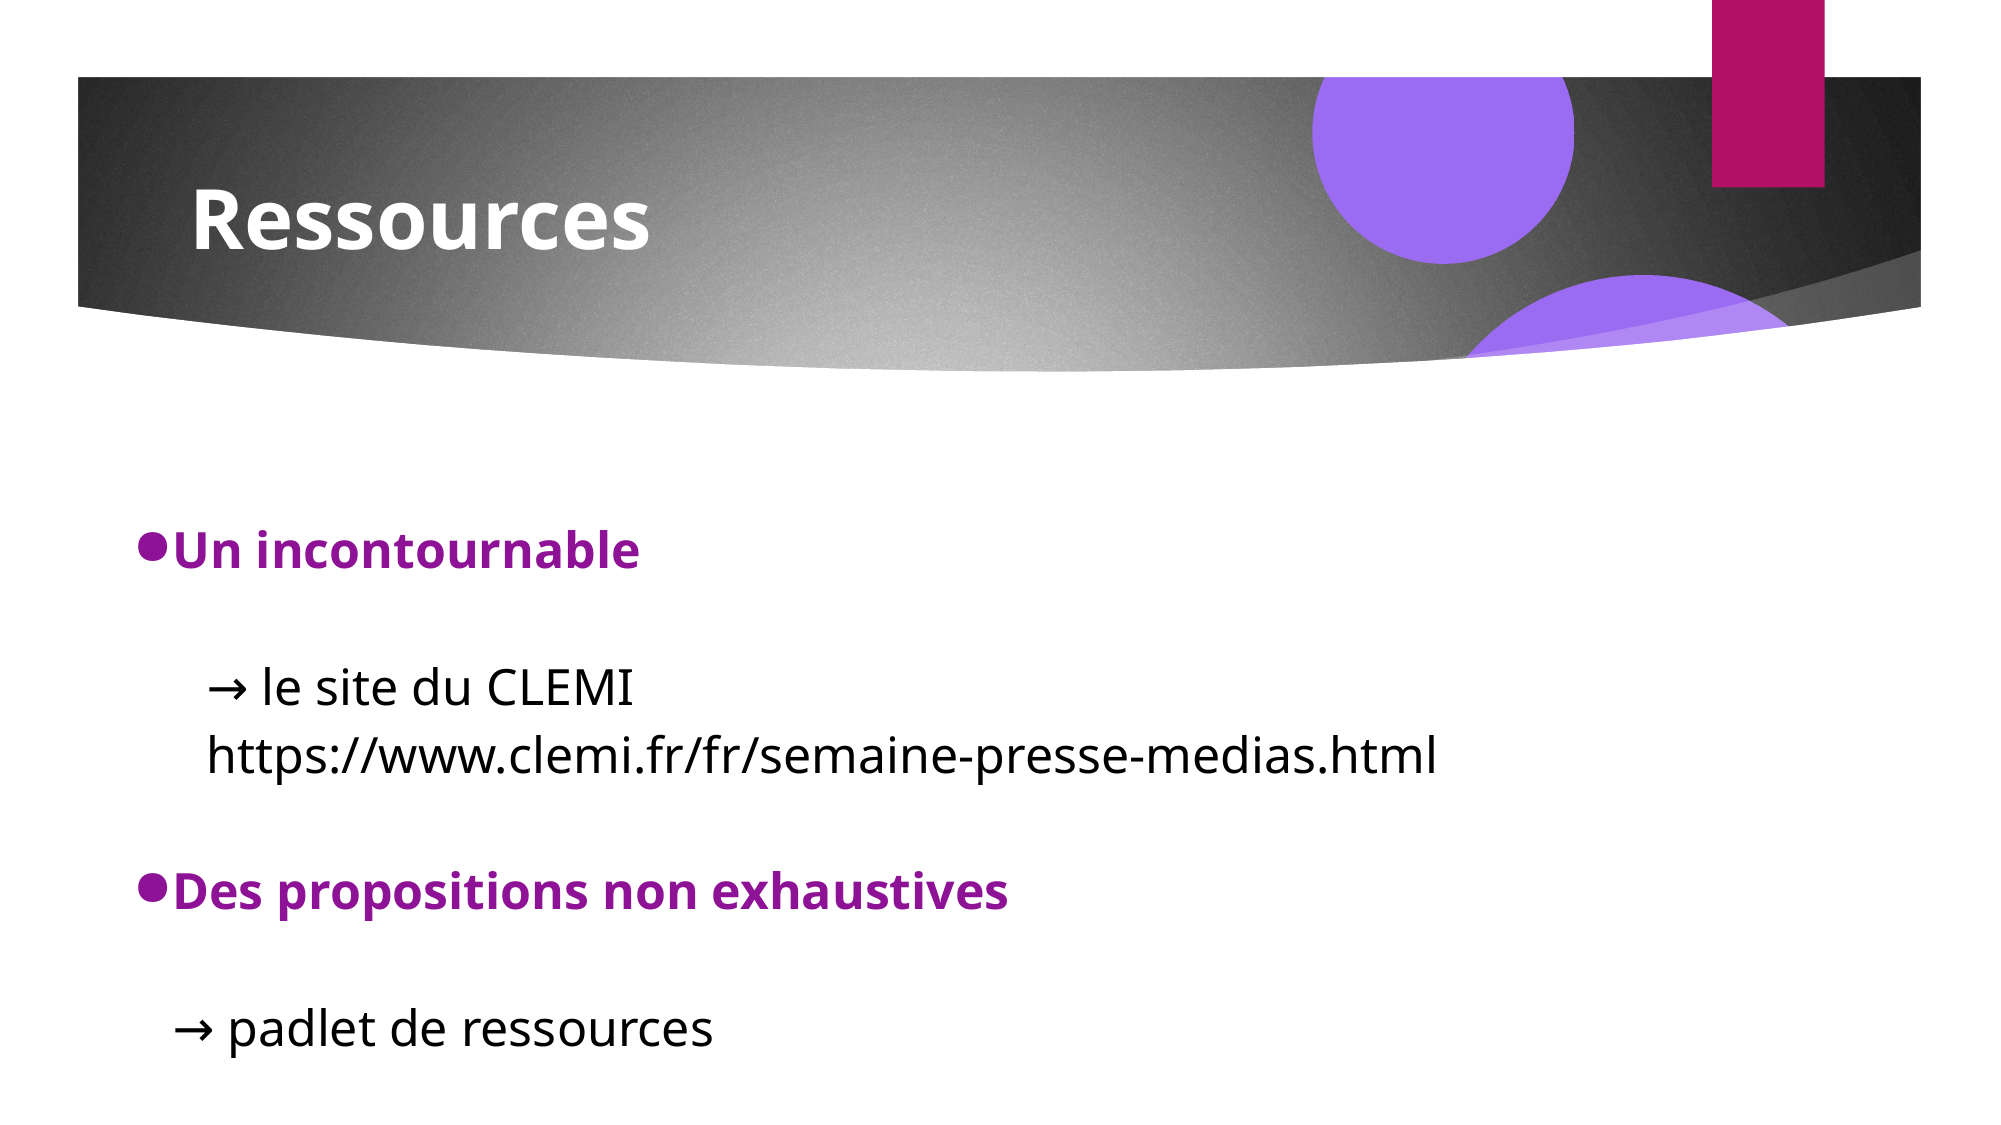

# Ressources
Un incontournable
	→ le site du CLEMI
	https://www.clemi.fr/fr/semaine-presse-medias.html
Des propositions non exhaustives
→ padlet de ressources